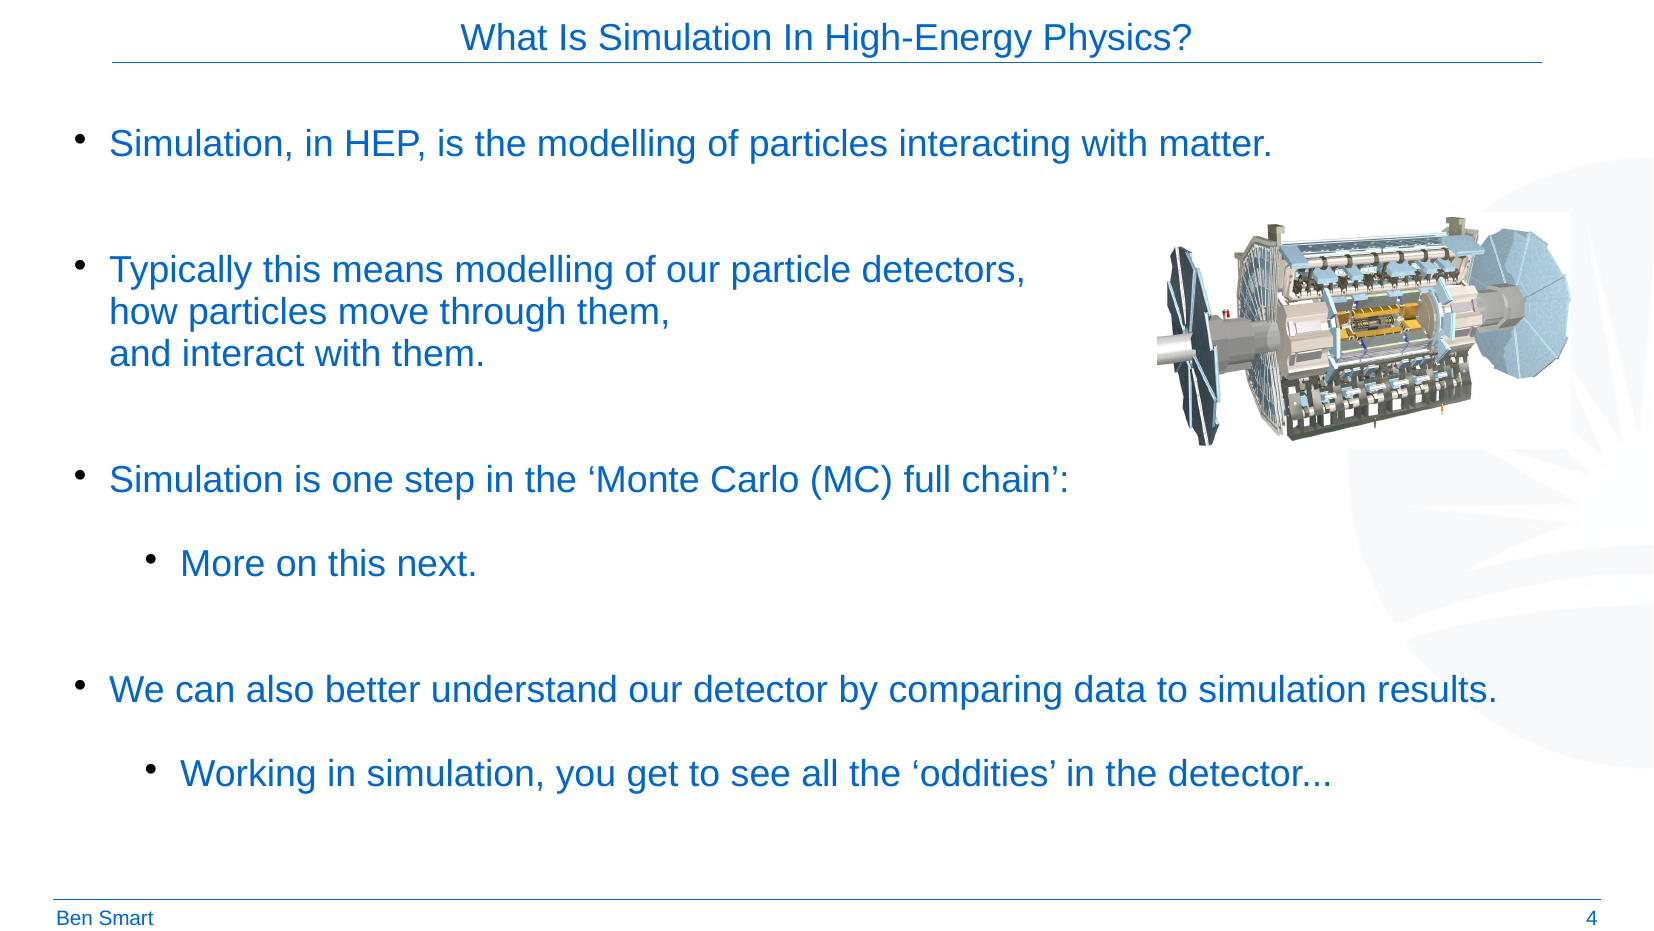

What Is Simulation In High-Energy Physics?
Simulation, in HEP, is the modelling of particles interacting with matter.
Typically this means modelling of our particle detectors,
how particles move through them,
and interact with them.
Simulation is one step in the ‘Monte Carlo (MC) full chain’:
More on this next.
We can also better understand our detector by comparing data to simulation results.
Working in simulation, you get to see all the ‘oddities’ in the detector...
Ben Smart